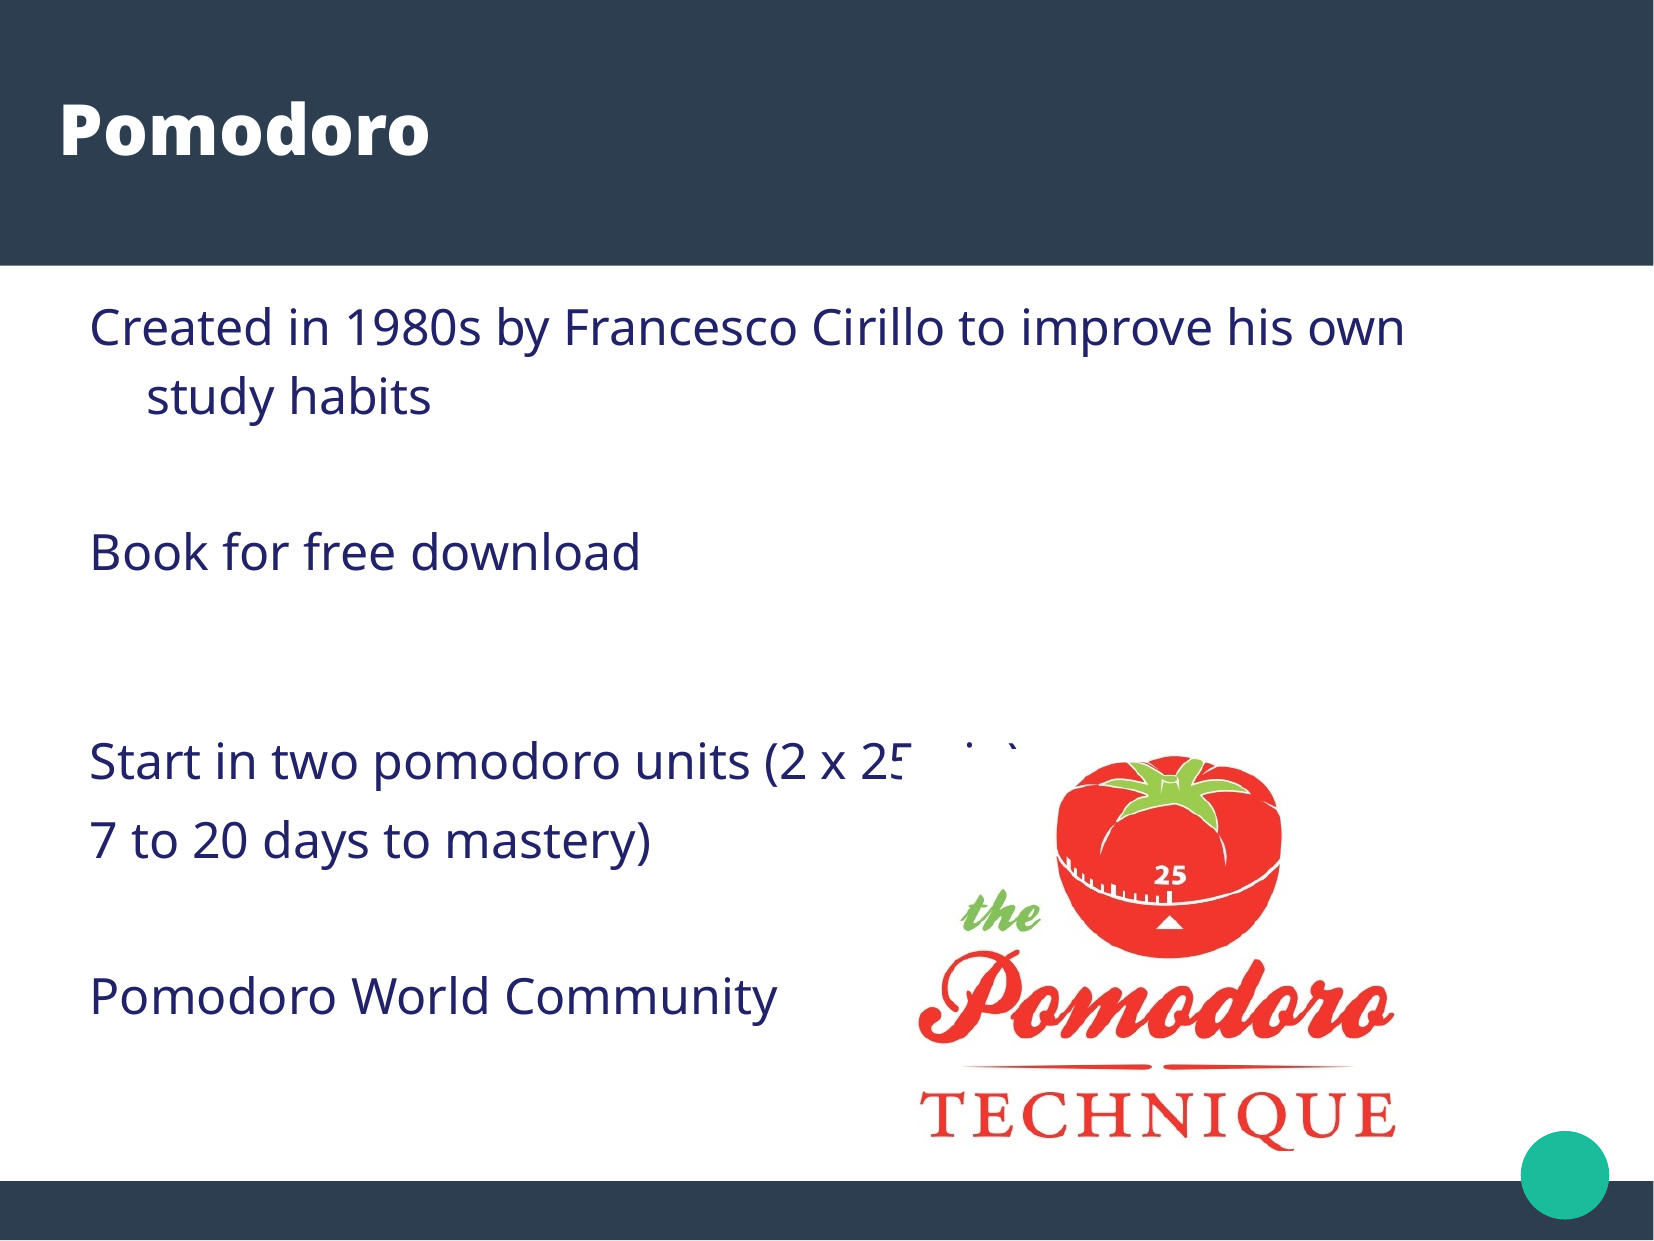

# Pomodoro
Created in 1980s by Francesco Cirillo to improve his own study habits
Book for free download
Start in two pomodoro units (2 x 25min),
7 to 20 days to mastery)
Pomodoro World Community